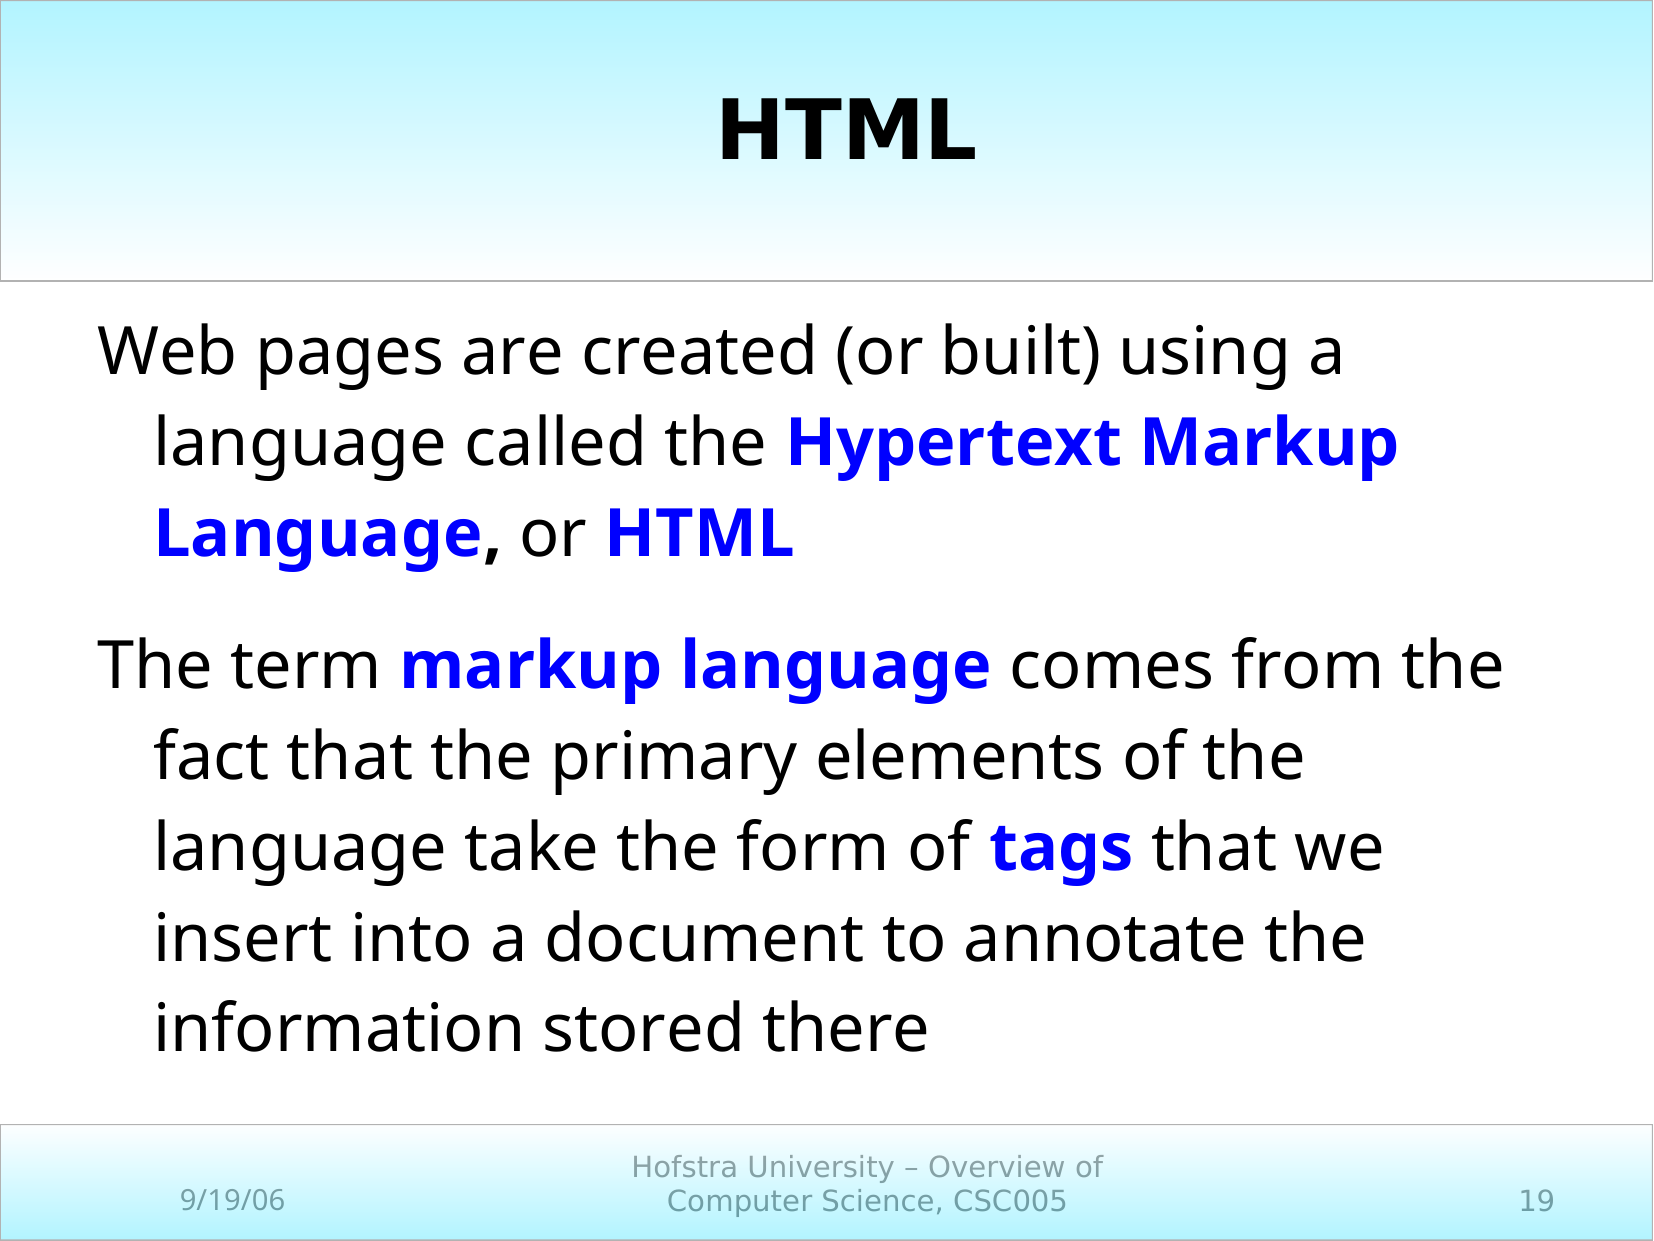

# HTML
Web pages are created (or built) using a language called the Hypertext Markup Language, or HTML
The term markup language comes from the fact that the primary elements of the language take the form of tags that we insert into a document to annotate the information stored there
19